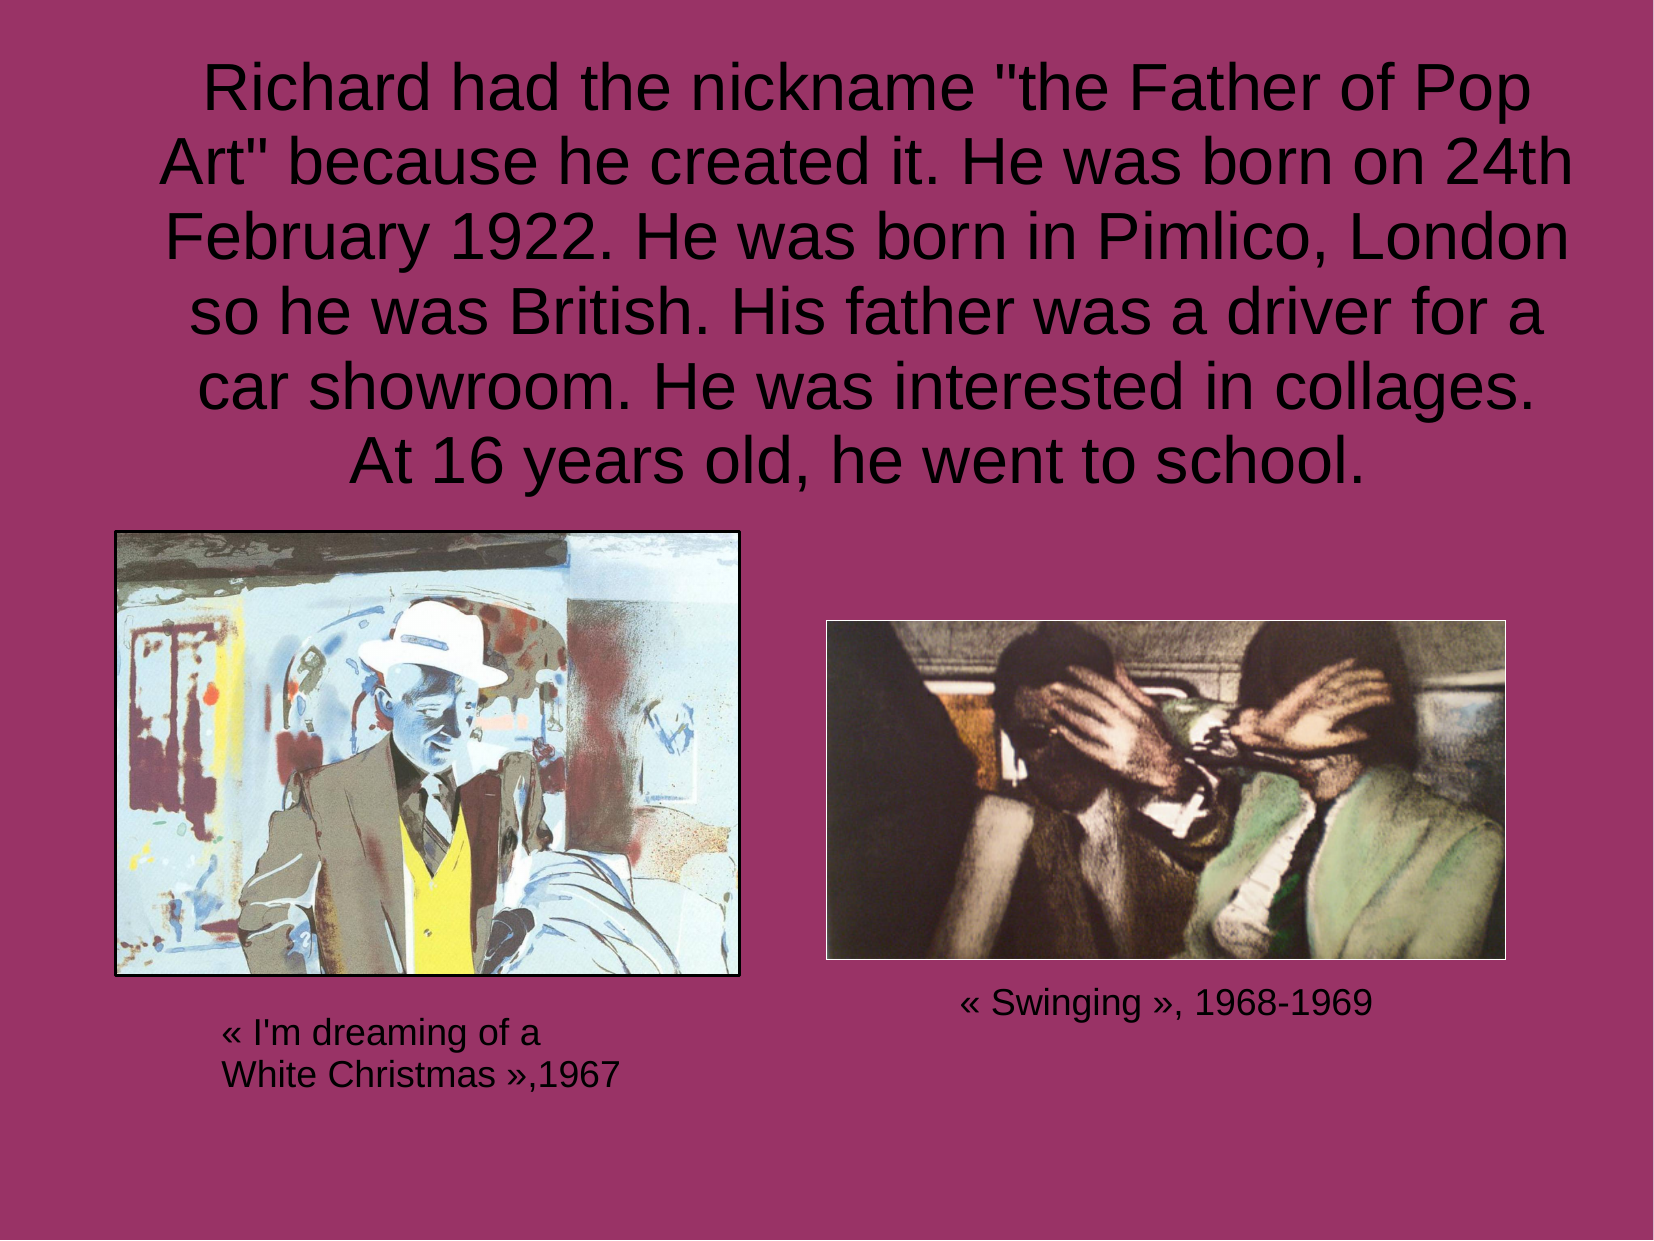

# Richard had the nickname "the Father of Pop Art" because he created it. He was born on 24th February 1922. He was born in Pimlico, London so he was British. His father was a driver for a car showroom. He was interested in collages. At 16 years old, he went to school.
« Swinging », 1968-1969
« I'm dreaming of a White Christmas »,1967